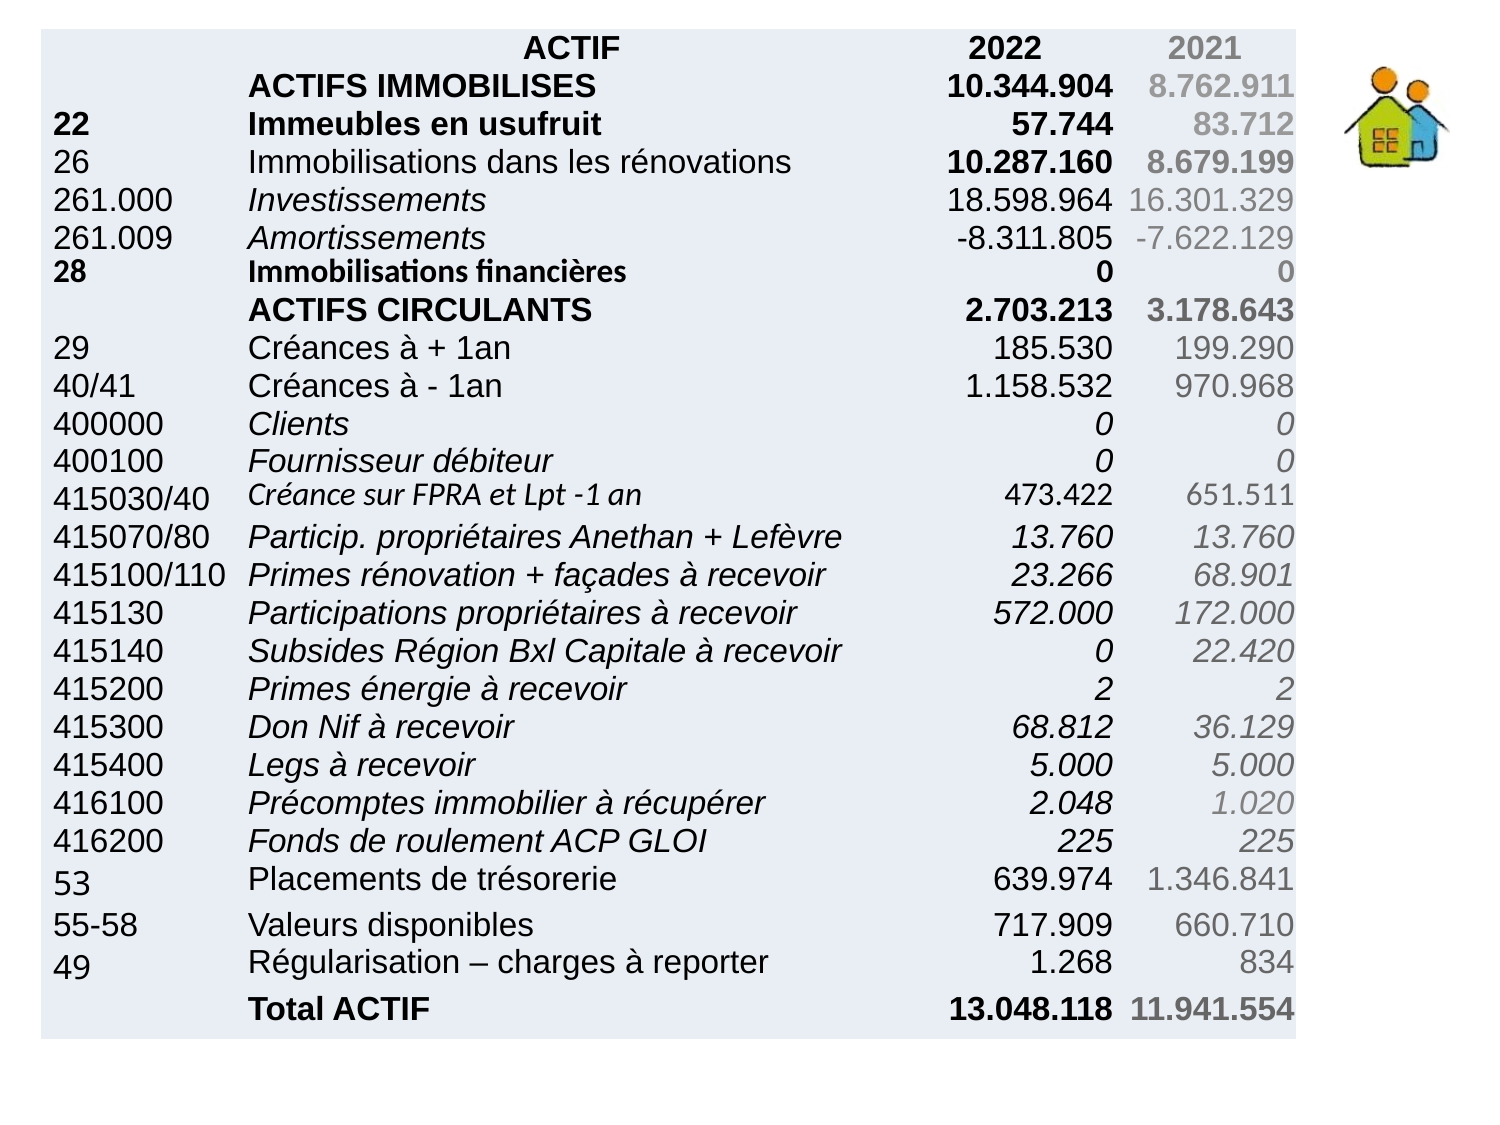

| | ACTIF | 2022 | 2021 |
| --- | --- | --- | --- |
| | ACTIFS IMMOBILISES | 10.344.904 | 8.762.911 |
| 22 | Immeubles en usufruit | 57.744 | 83.712 |
| 26 | Immobilisations dans les rénovations | 10.287.160 | 8.679.199 |
| 261.000 | Investissements | 18.598.964 | 16.301.329 |
| 261.009 | Amortissements | -8.311.805 | -7.622.129 |
| 28 | Immobilisations financières | 0 | 0 |
| | ACTIFS CIRCULANTS | 2.703.213 | 3.178.643 |
| 29 | Créances à + 1an | 185.530 | 199.290 |
| 40/41 | Créances à - 1an | 1.158.532 | 970.968 |
| 400000 | Clients | 0 | 0 |
| 400100 | Fournisseur débiteur | 0 | 0 |
| 415030/40 | Créance sur FPRA et Lpt -1 an | 473.422 | 651.511 |
| 415070/80 | Particip. propriétaires Anethan + Lefèvre | 13.760 | 13.760 |
| 415100/110 | Primes rénovation + façades à recevoir | 23.266 | 68.901 |
| 415130 | Participations propriétaires à recevoir | 572.000 | 172.000 |
| 415140 | Subsides Région Bxl Capitale à recevoir | 0 | 22.420 |
| 415200 | Primes énergie à recevoir | 2 | 2 |
| 415300 | Don Nif à recevoir | 68.812 | 36.129 |
| 415400 | Legs à recevoir | 5.000 | 5.000 |
| 416100 | Précomptes immobilier à récupérer | 2.048 | 1.020 |
| 416200 | Fonds de roulement ACP GLOI | 225 | 225 |
| 53 | Placements de trésorerie | 639.974 | 1.346.841 |
| 55-58 | Valeurs disponibles | 717.909 | 660.710 |
| 49 | Régularisation – charges à reporter | 1.268 | 834 |
| | Total ACTIF | 13.048.118 | 11.941.554 |